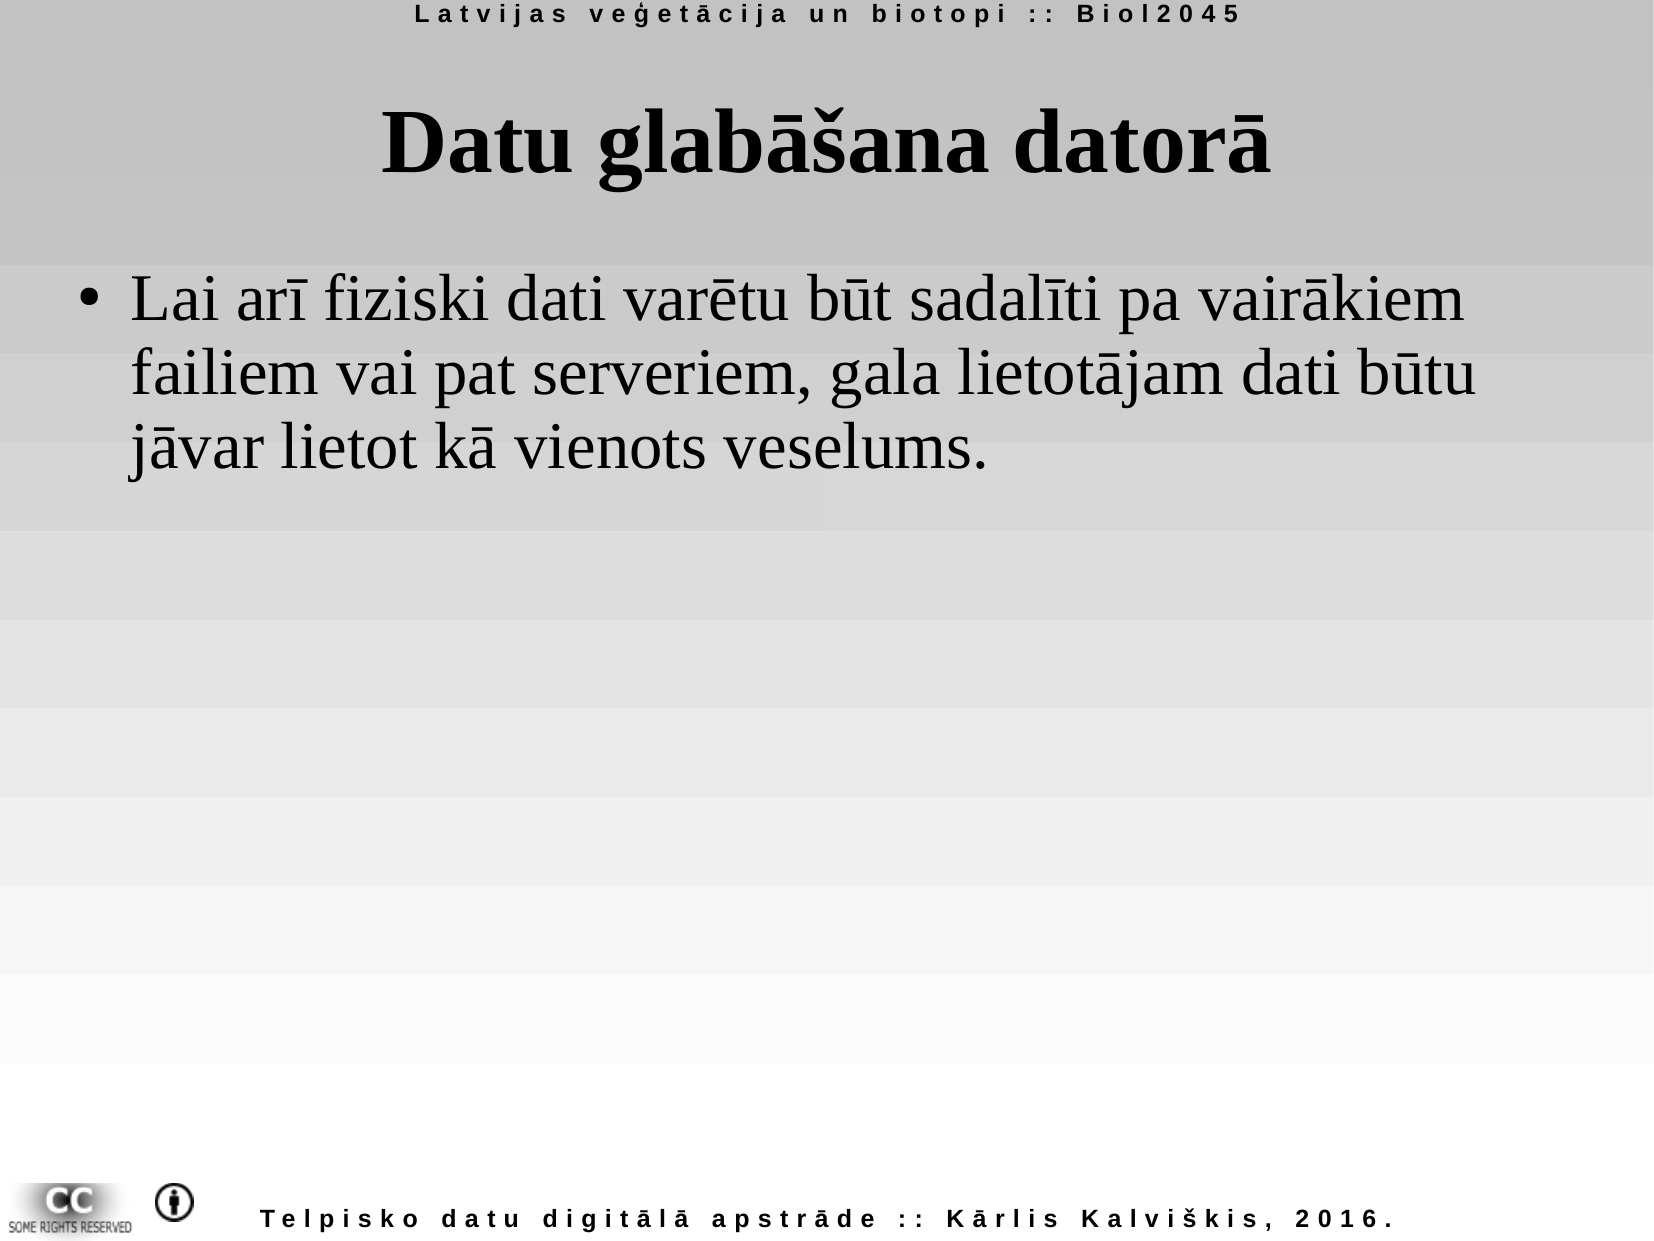

# Datu glabāšana datorā
Lai arī fiziski dati varētu būt sadalīti pa vairākiem failiem vai pat serveriem, gala lietotājam dati būtu jāvar lietot kā vienots veselums.